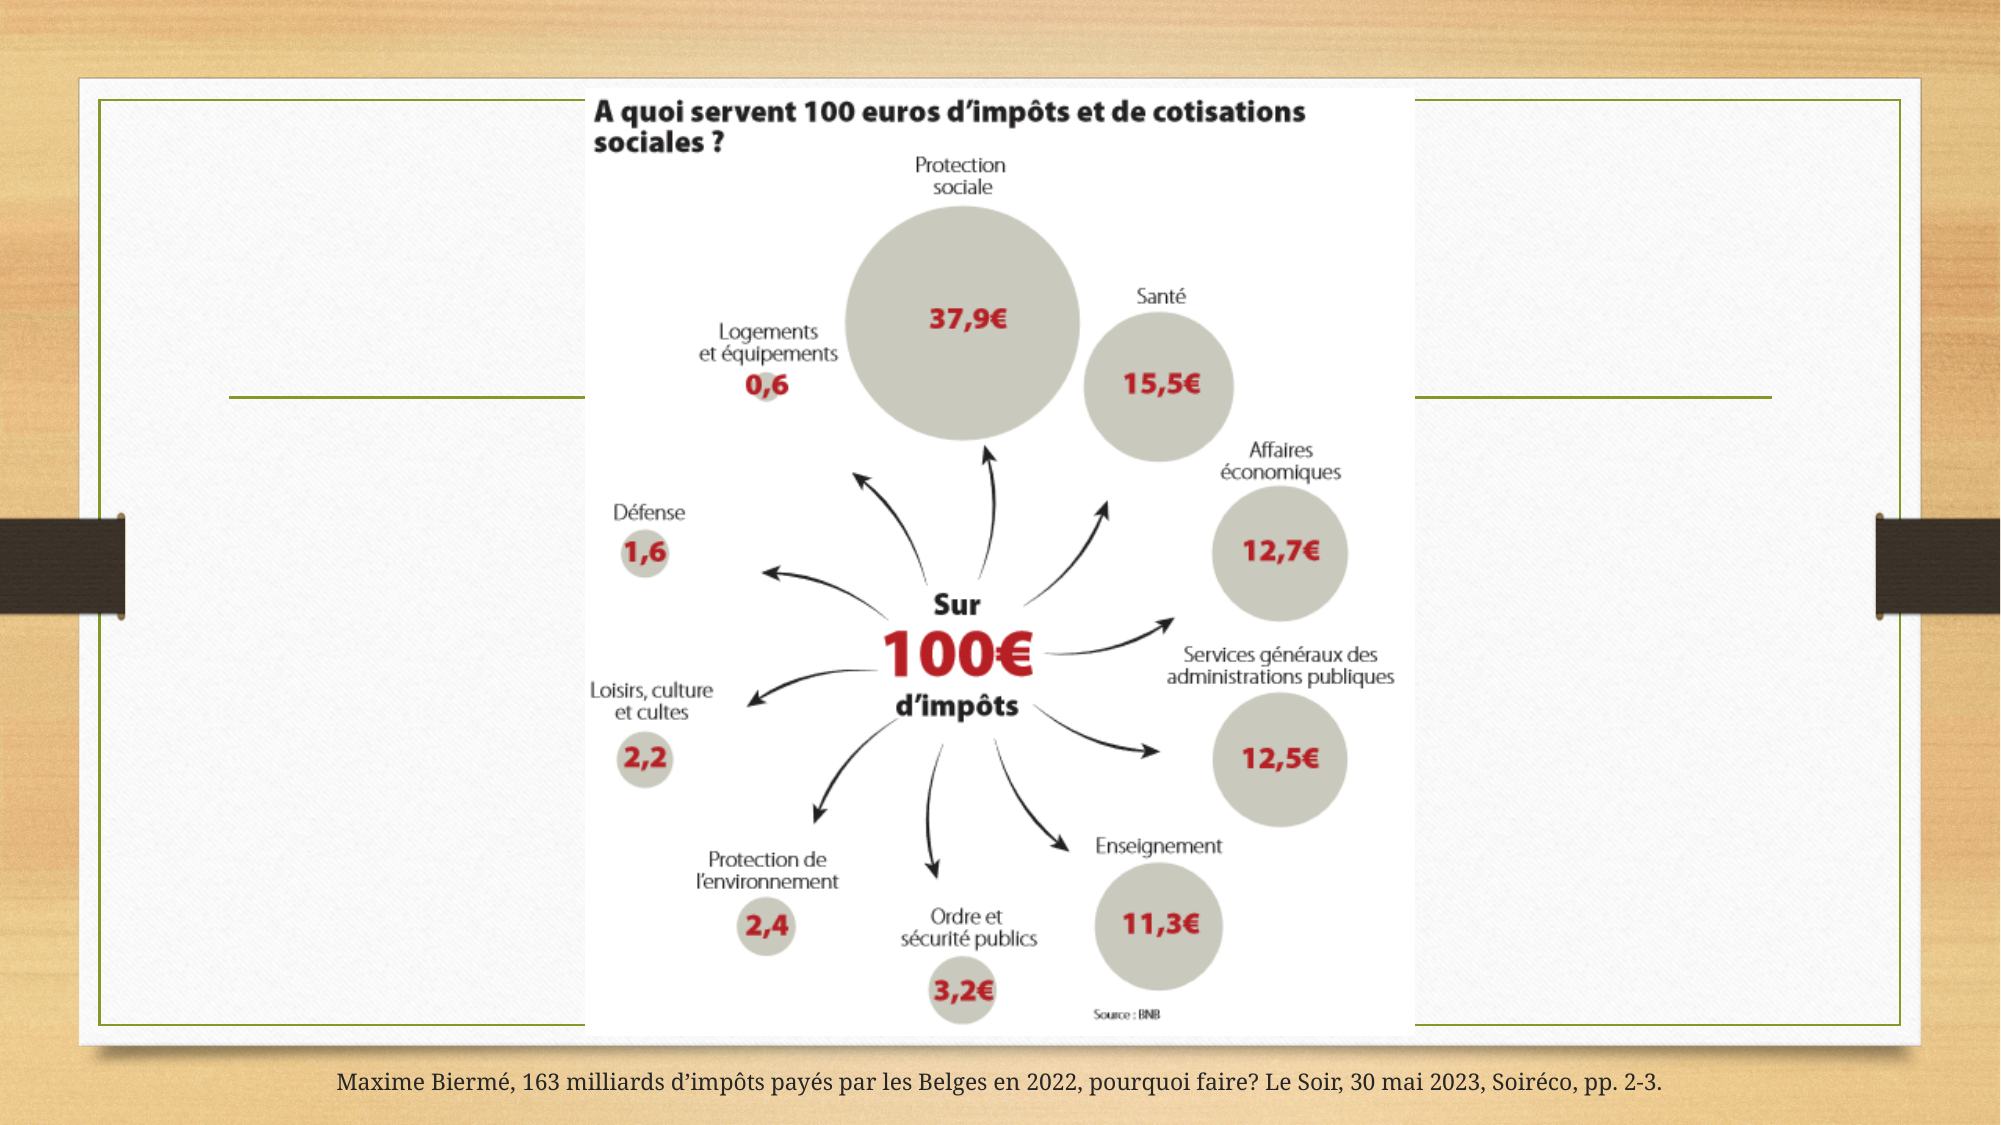

# Maxime Biermé, 163 milliards d’impôts payés par les Belges en 2022, pourquoi faire? Le Soir, 30 mai 2023, Soiréco, pp. 2-3.